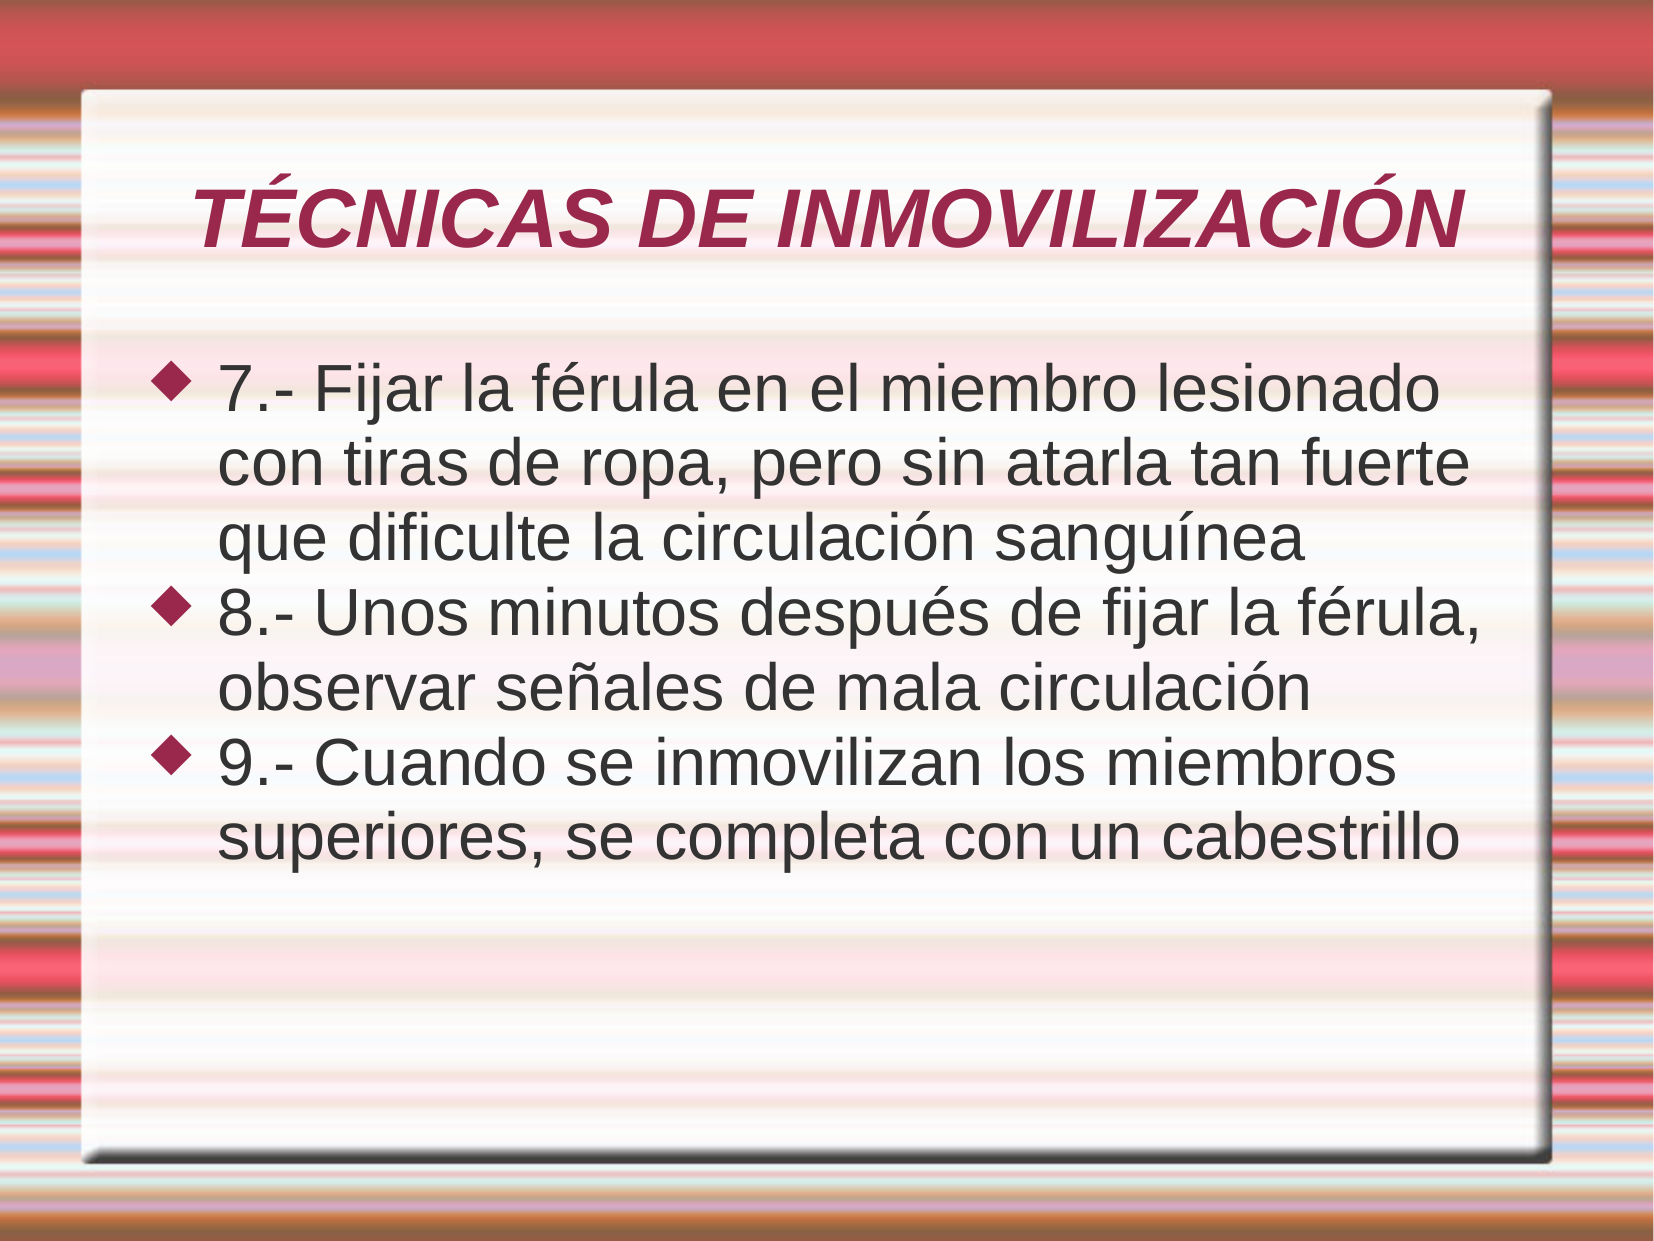

# TÉCNICAS DE INMOVILIZACIÓN
7.- Fijar la férula en el miembro lesionado con tiras de ropa, pero sin atarla tan fuerte que dificulte la circulación sanguínea
8.- Unos minutos después de fijar la férula, observar señales de mala circulación
9.- Cuando se inmovilizan los miembros superiores, se completa con un cabestrillo